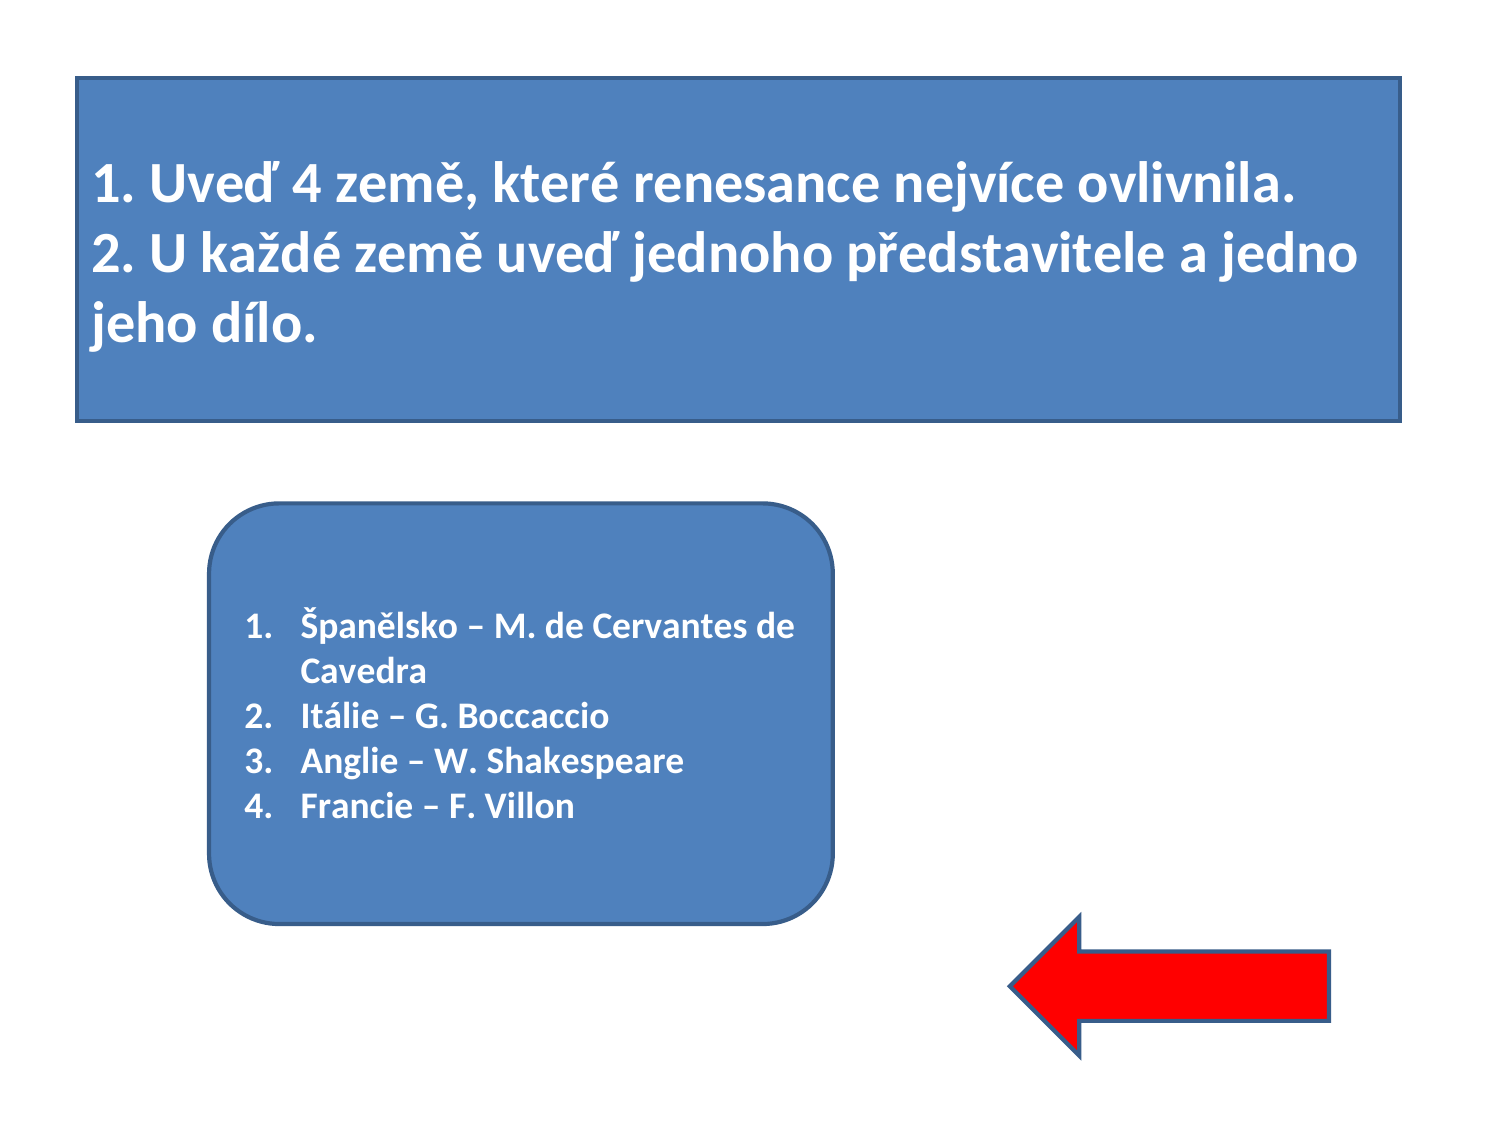

1. Uveď 4 země, které renesance nejvíce ovlivnila.
2. U každé země uveď jednoho představitele a jedno jeho dílo.
Španělsko – M. de Cervantes de Cavedra
Itálie – G. Boccaccio
Anglie – W. Shakespeare
Francie – F. Villon